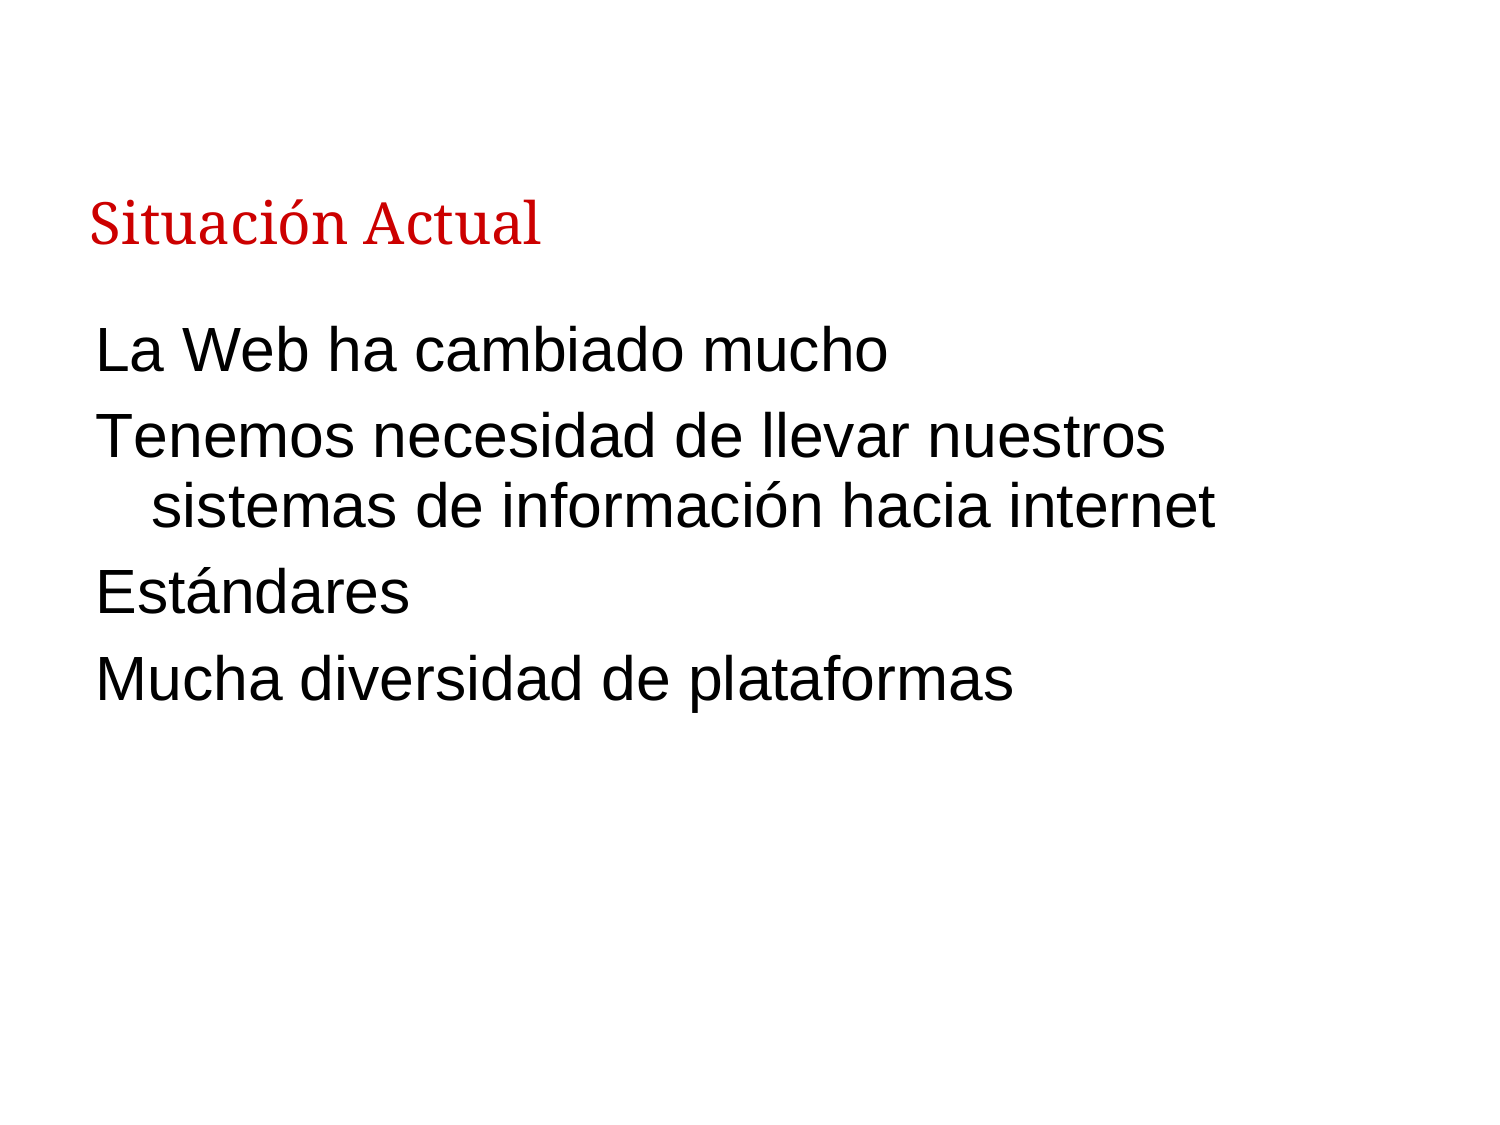

# Situación Actual
La Web ha cambiado mucho
Tenemos necesidad de llevar nuestros sistemas de información hacia internet
Estándares
Mucha diversidad de plataformas